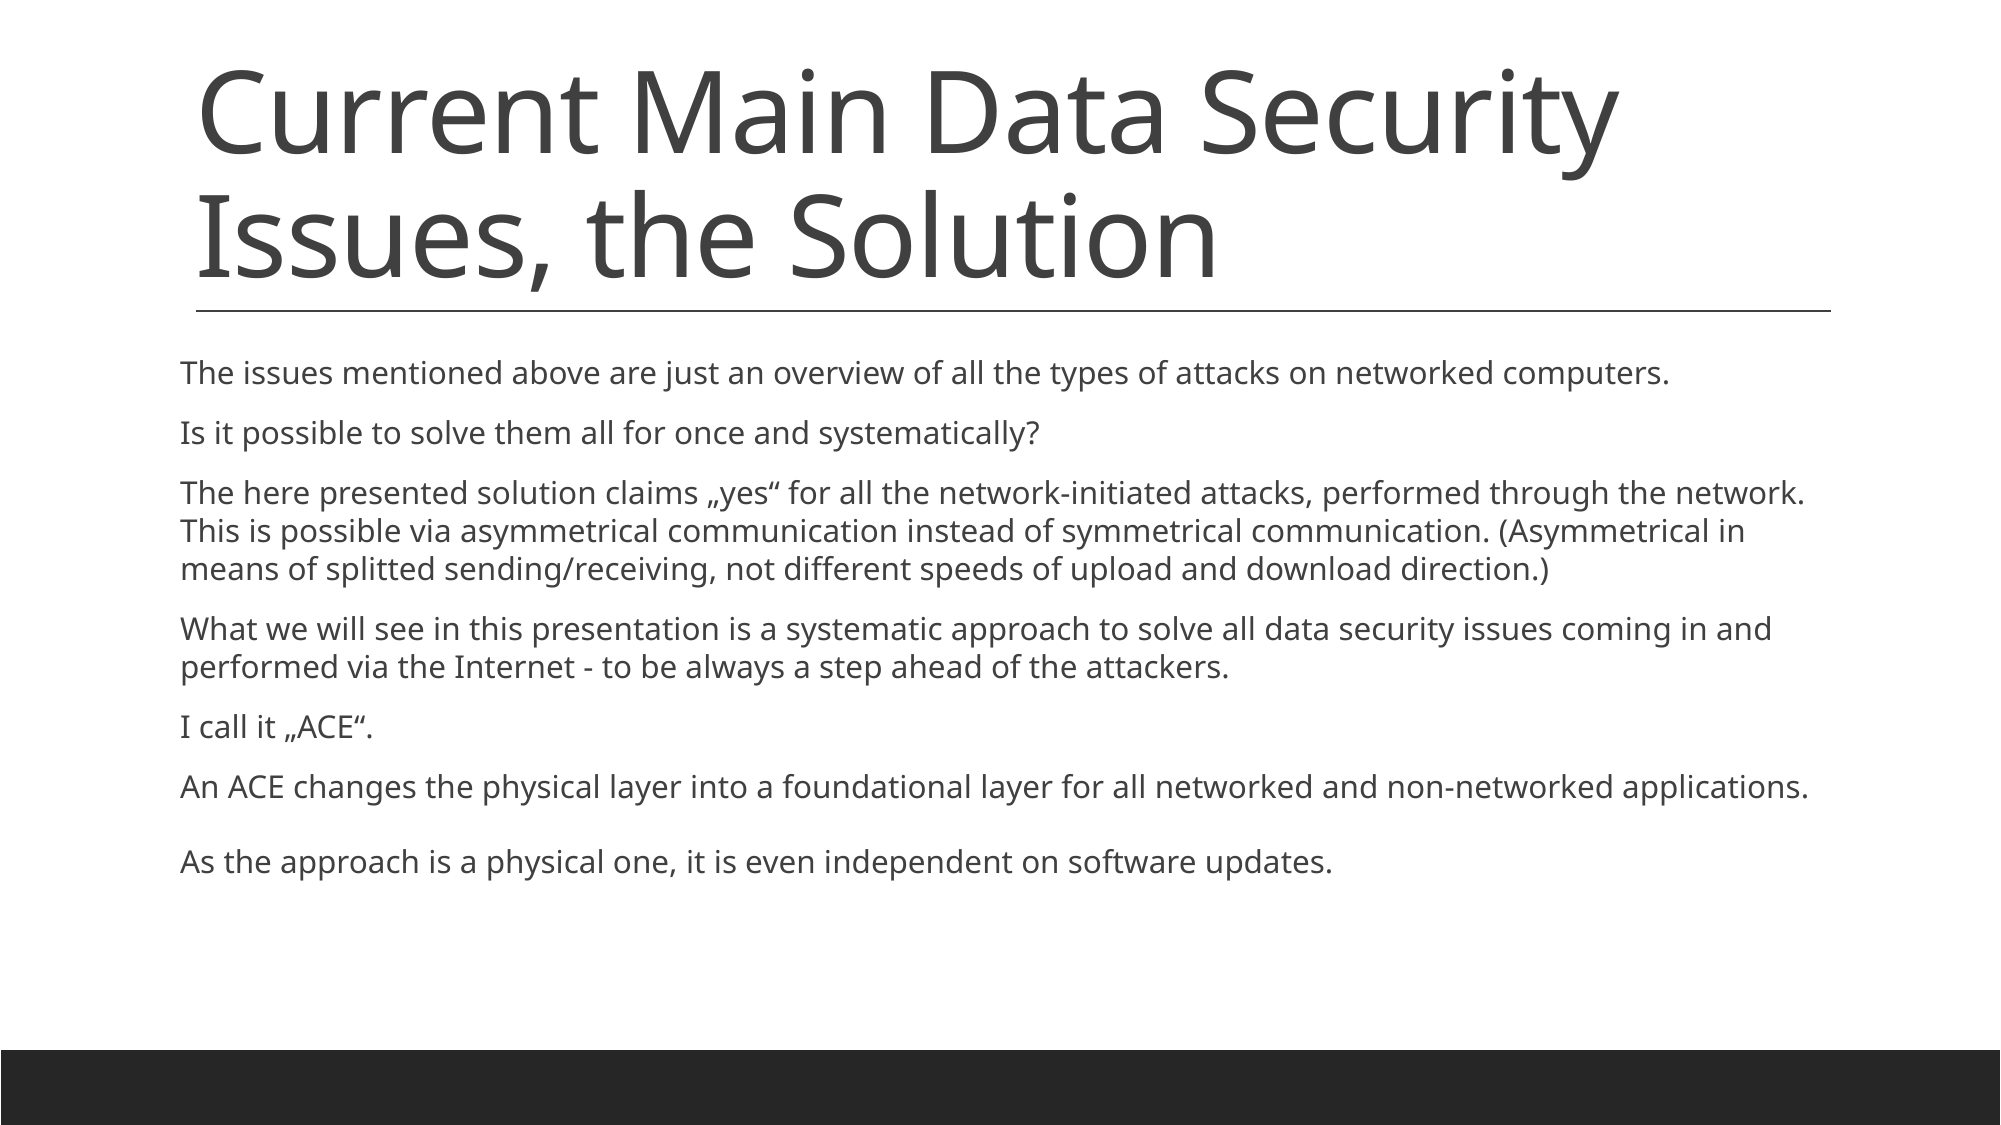

# Current Main Data Security Issues, the Solution
The issues mentioned above are just an overview of all the types of attacks on networked computers.
Is it possible to solve them all for once and systematically?
The here presented solution claims „yes“ for all the network-initiated attacks, performed through the network. This is possible via asymmetrical communication instead of symmetrical communication. (Asymmetrical in means of splitted sending/receiving, not different speeds of upload and download direction.)
What we will see in this presentation is a systematic approach to solve all data security issues coming in and performed via the Internet - to be always a step ahead of the attackers.
I call it „ACE“.
An ACE changes the physical layer into a foundational layer for all networked and non-networked applications.
As the approach is a physical one, it is even independent on software updates.